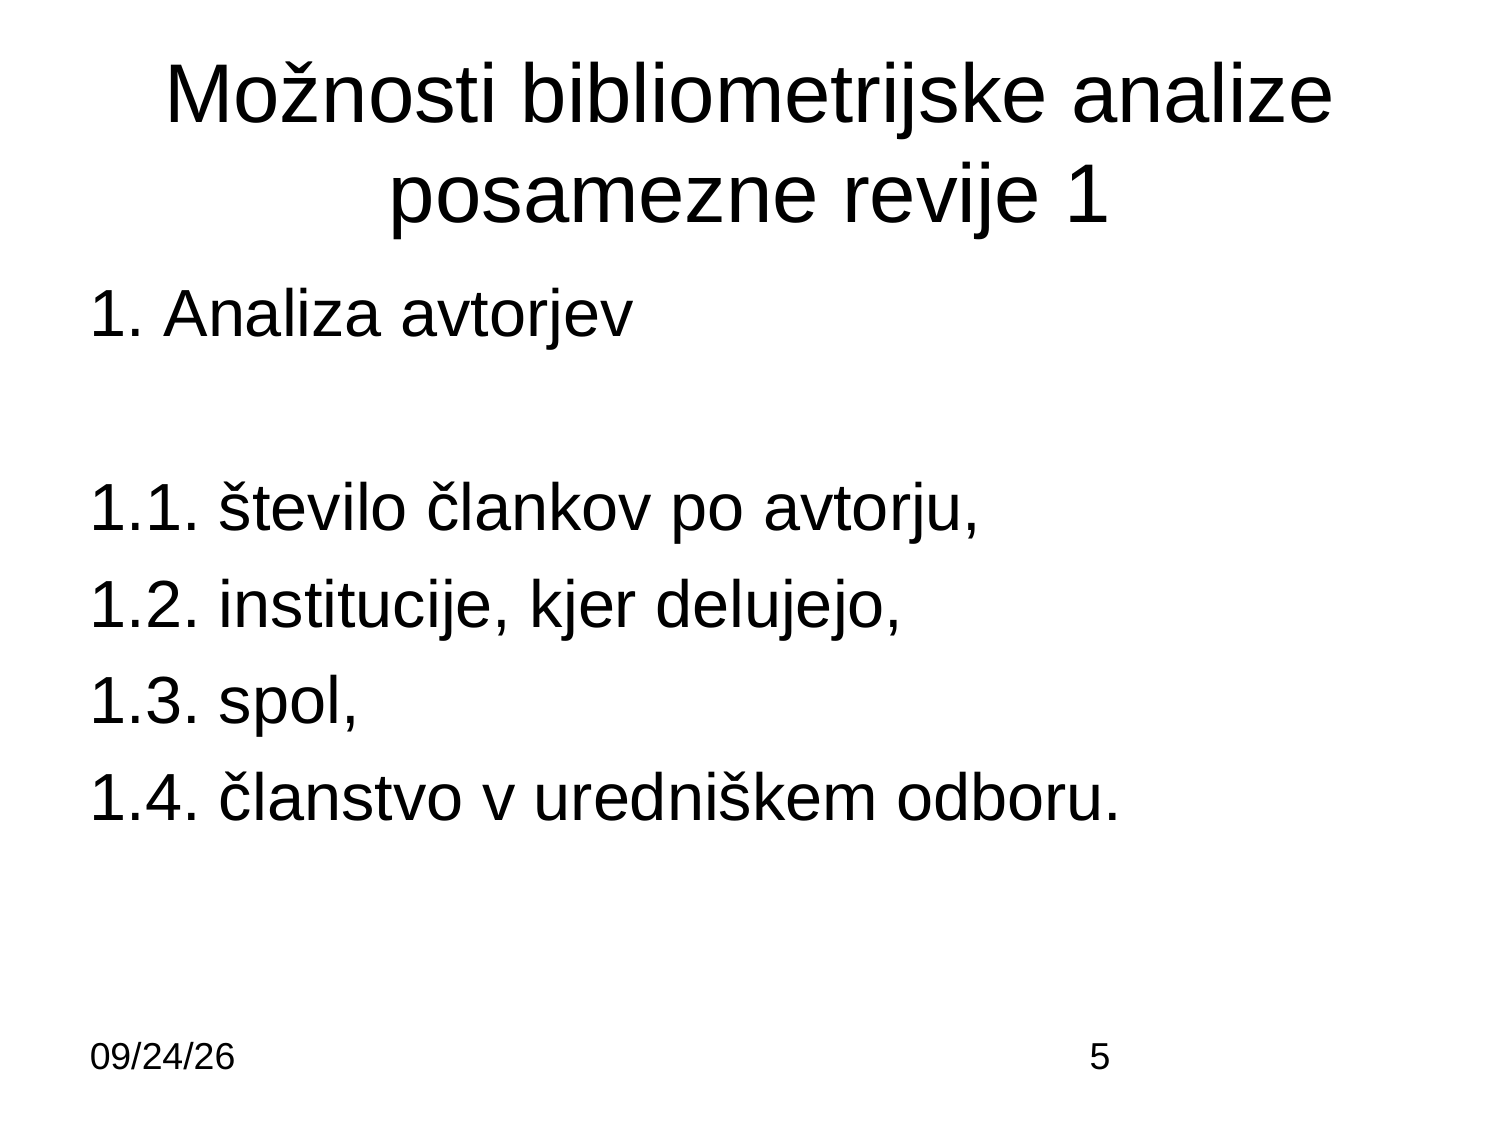

# Možnosti bibliometrijske analize posamezne revije 1
1. Analiza avtorjev
1.1. število člankov po avtorju,
1.2. institucije, kjer delujejo,
1.3. spol,
1.4. članstvo v uredniškem odboru.
5